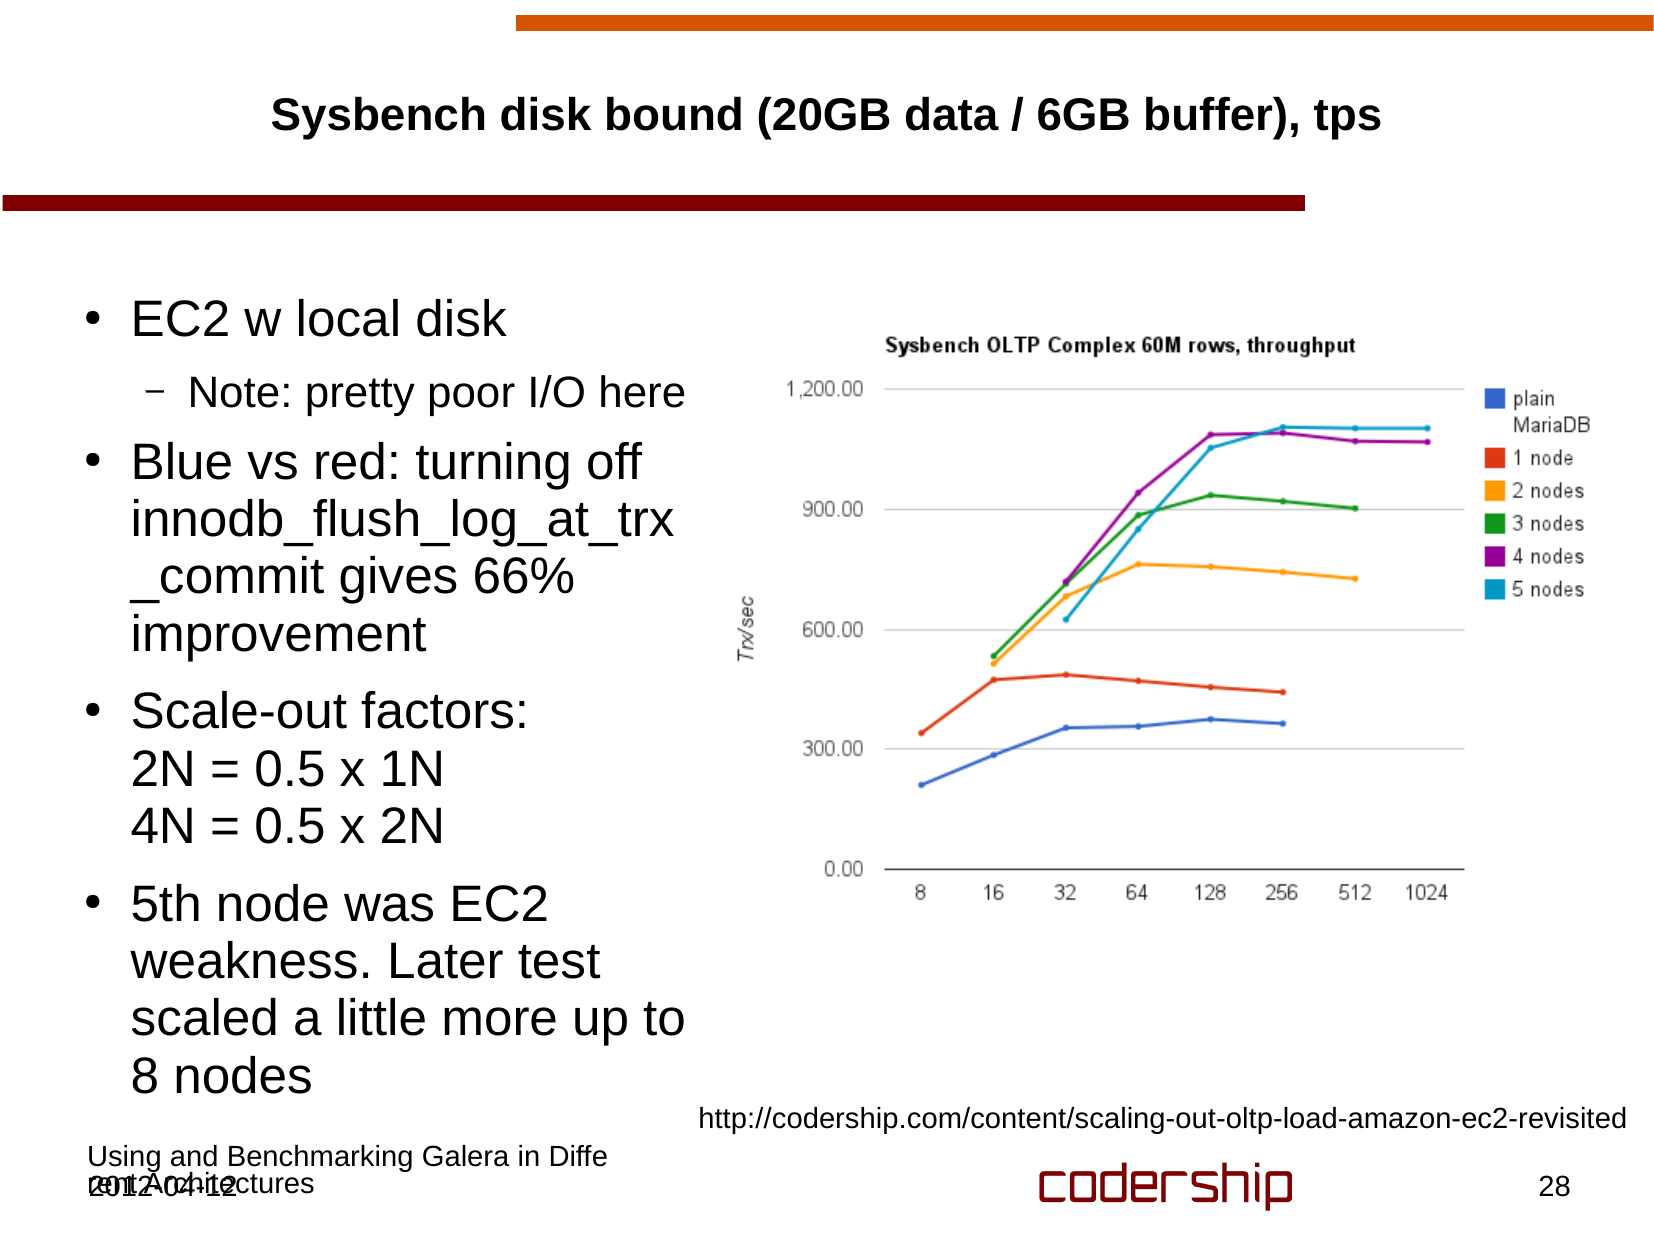

# Sysbench disk bound (20GB data / 6GB buffer), tps
EC2 w local disk
Note: pretty poor I/O here
Blue vs red: turning off innodb_flush_log_at_trx_commit gives 66% improvement
Scale-out factors:
2N = 0.5 x 1N
4N = 0.5 x 2N
5th node was EC2 weakness. Later test scaled a little more up to 8 nodes
http://codership.com/content/scaling-out-oltp-load-amazon-ec2-revisited
Using and Benchmarking Galera in Different Architectures
2012-04-12
28